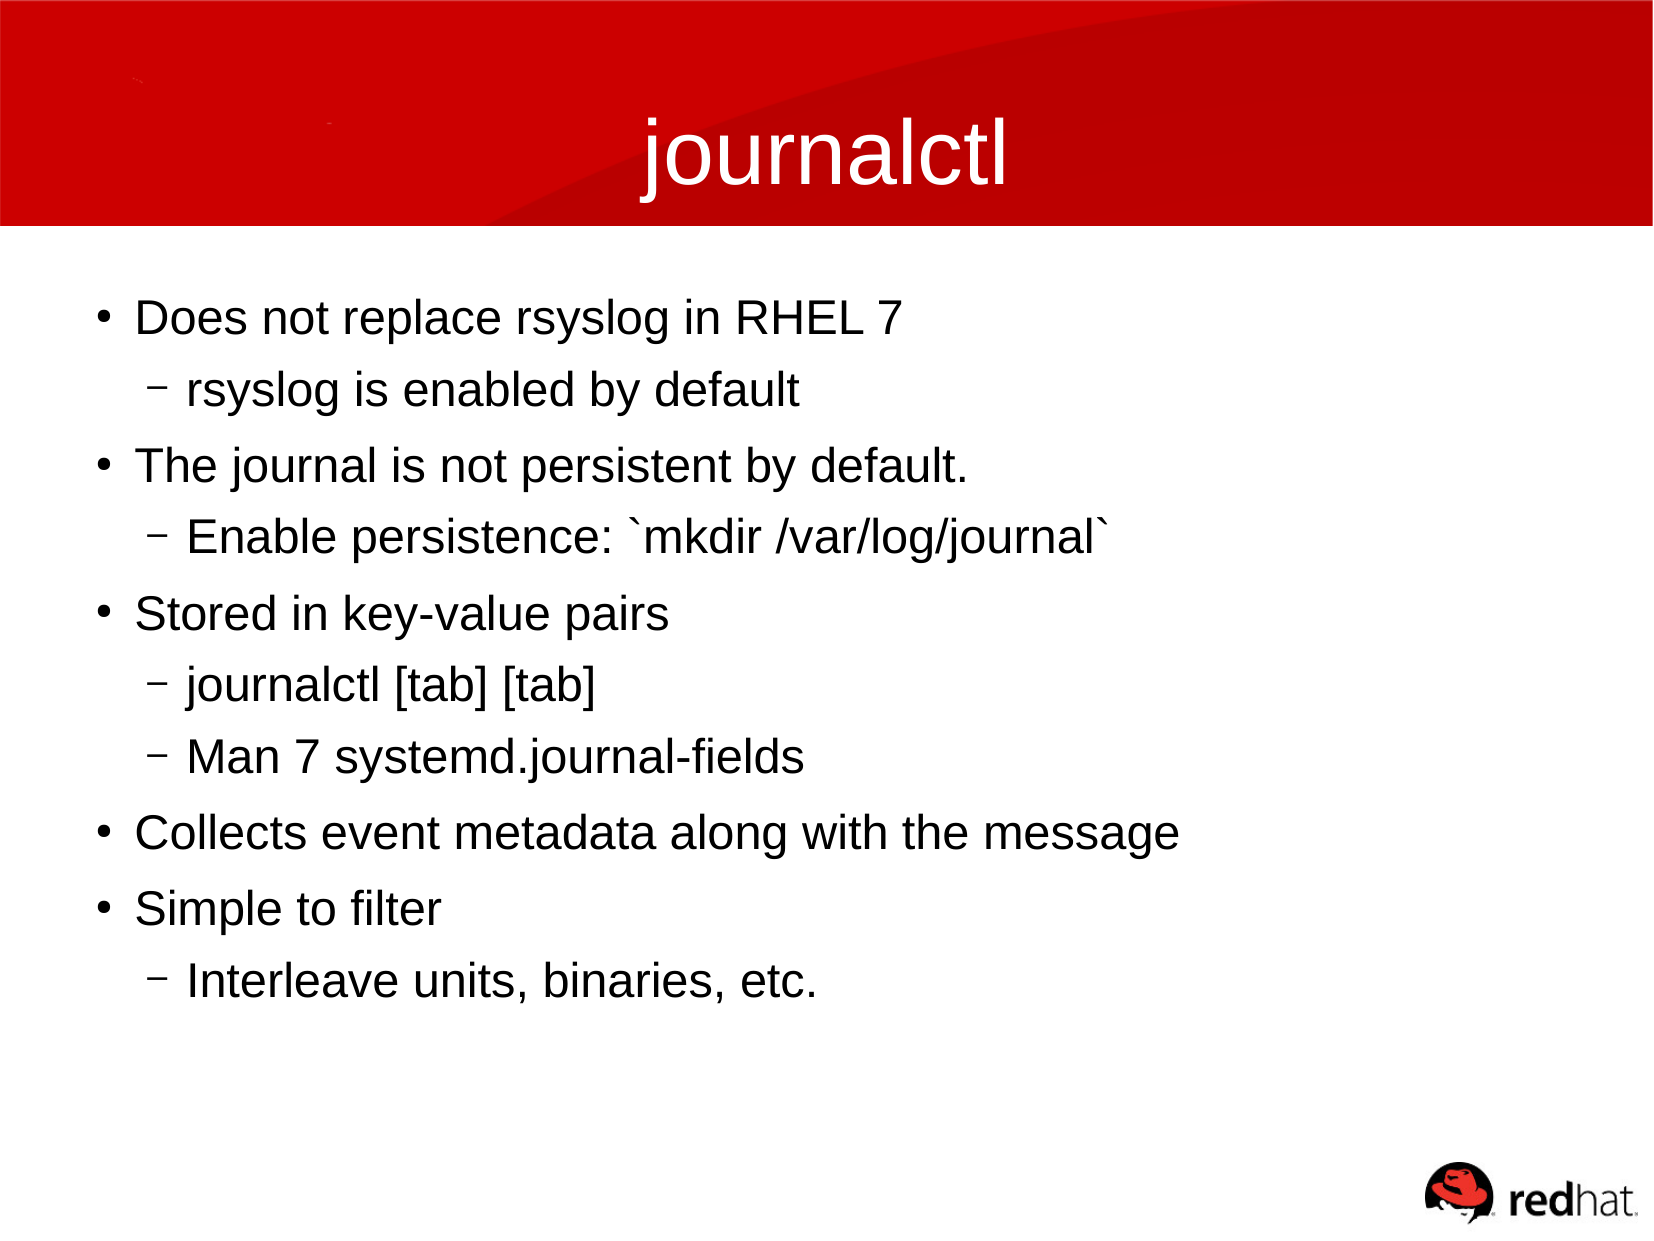

# journalctl
Does not replace rsyslog in RHEL 7
rsyslog is enabled by default
The journal is not persistent by default.
Enable persistence: `mkdir /var/log/journal`
Stored in key-value pairs
journalctl [tab] [tab]
Man 7 systemd.journal-fields
Collects event metadata along with the message
Simple to filter
Interleave units, binaries, etc.